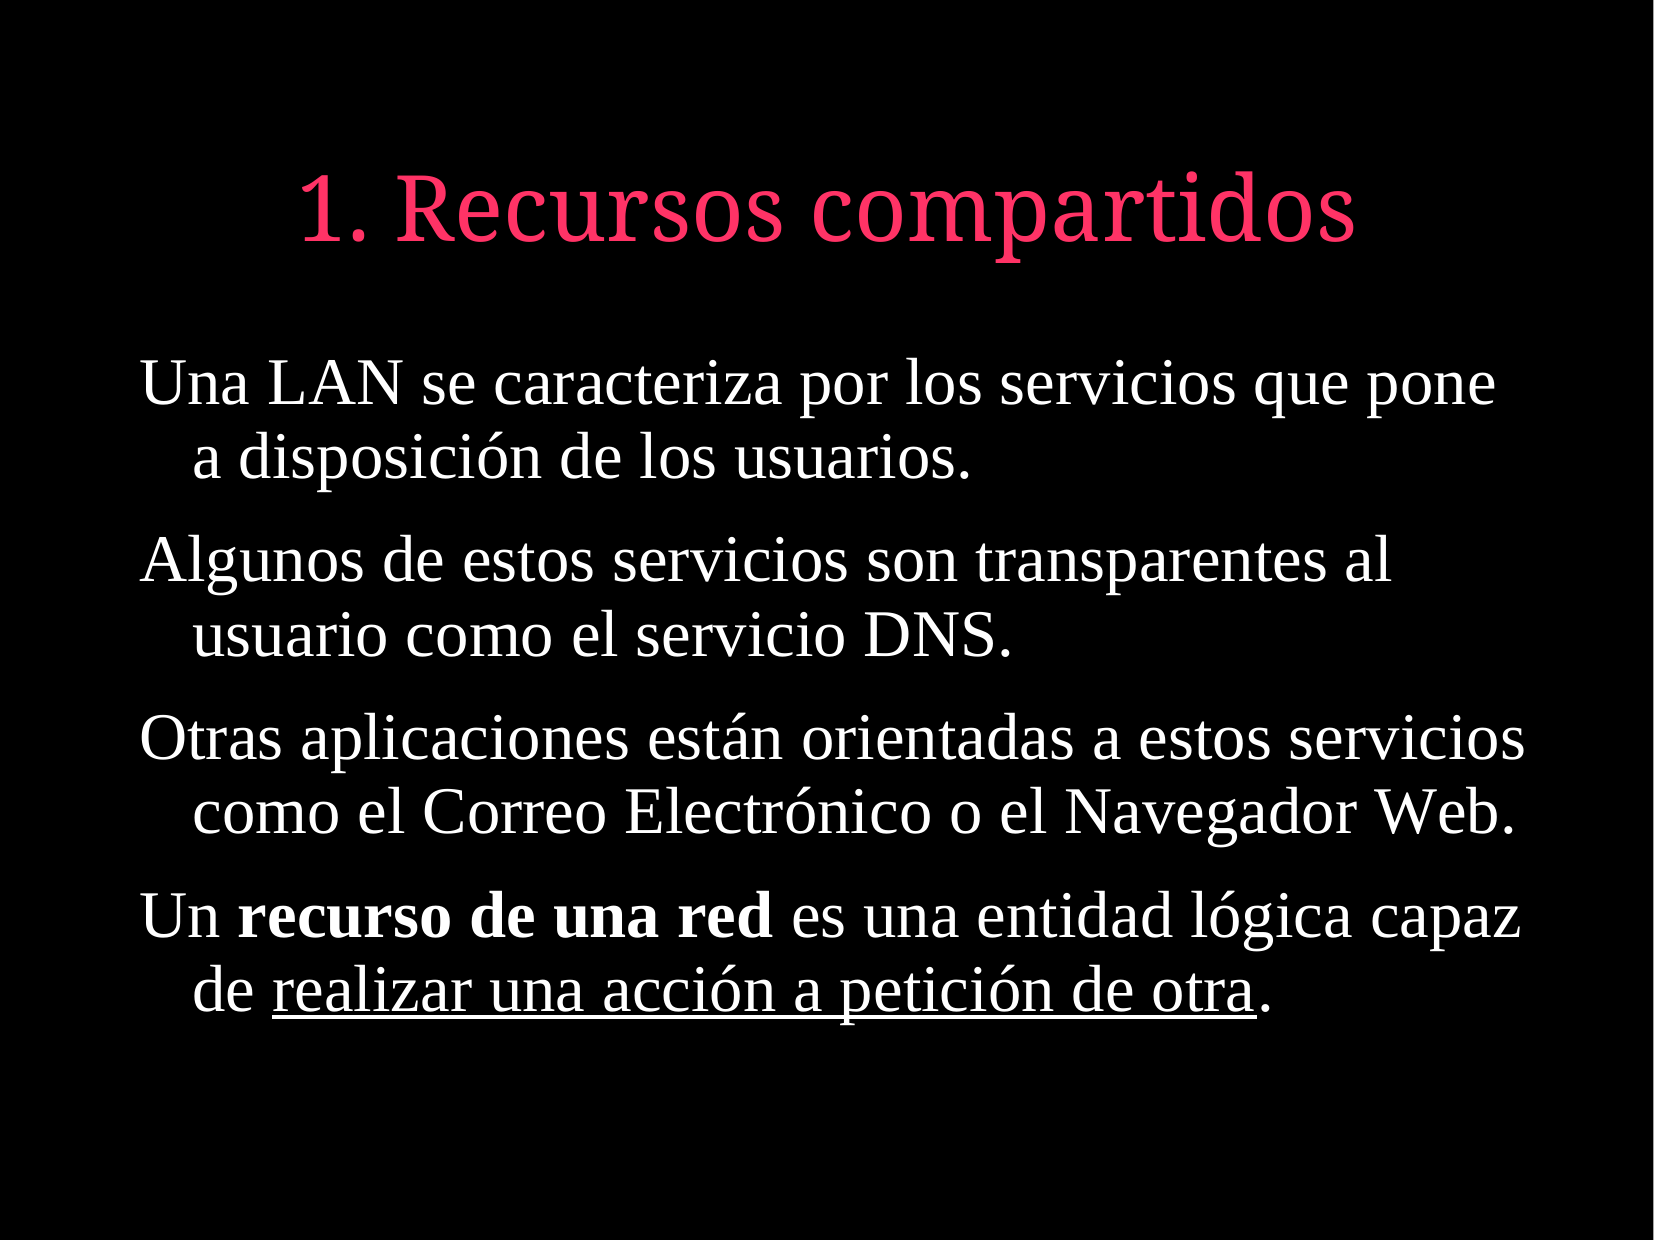

# 1. Recursos compartidos
Una LAN se caracteriza por los servicios que pone a disposición de los usuarios.
Algunos de estos servicios son transparentes al usuario como el servicio DNS.
Otras aplicaciones están orientadas a estos servicios como el Correo Electrónico o el Navegador Web.
Un recurso de una red es una entidad lógica capaz de realizar una acción a petición de otra.